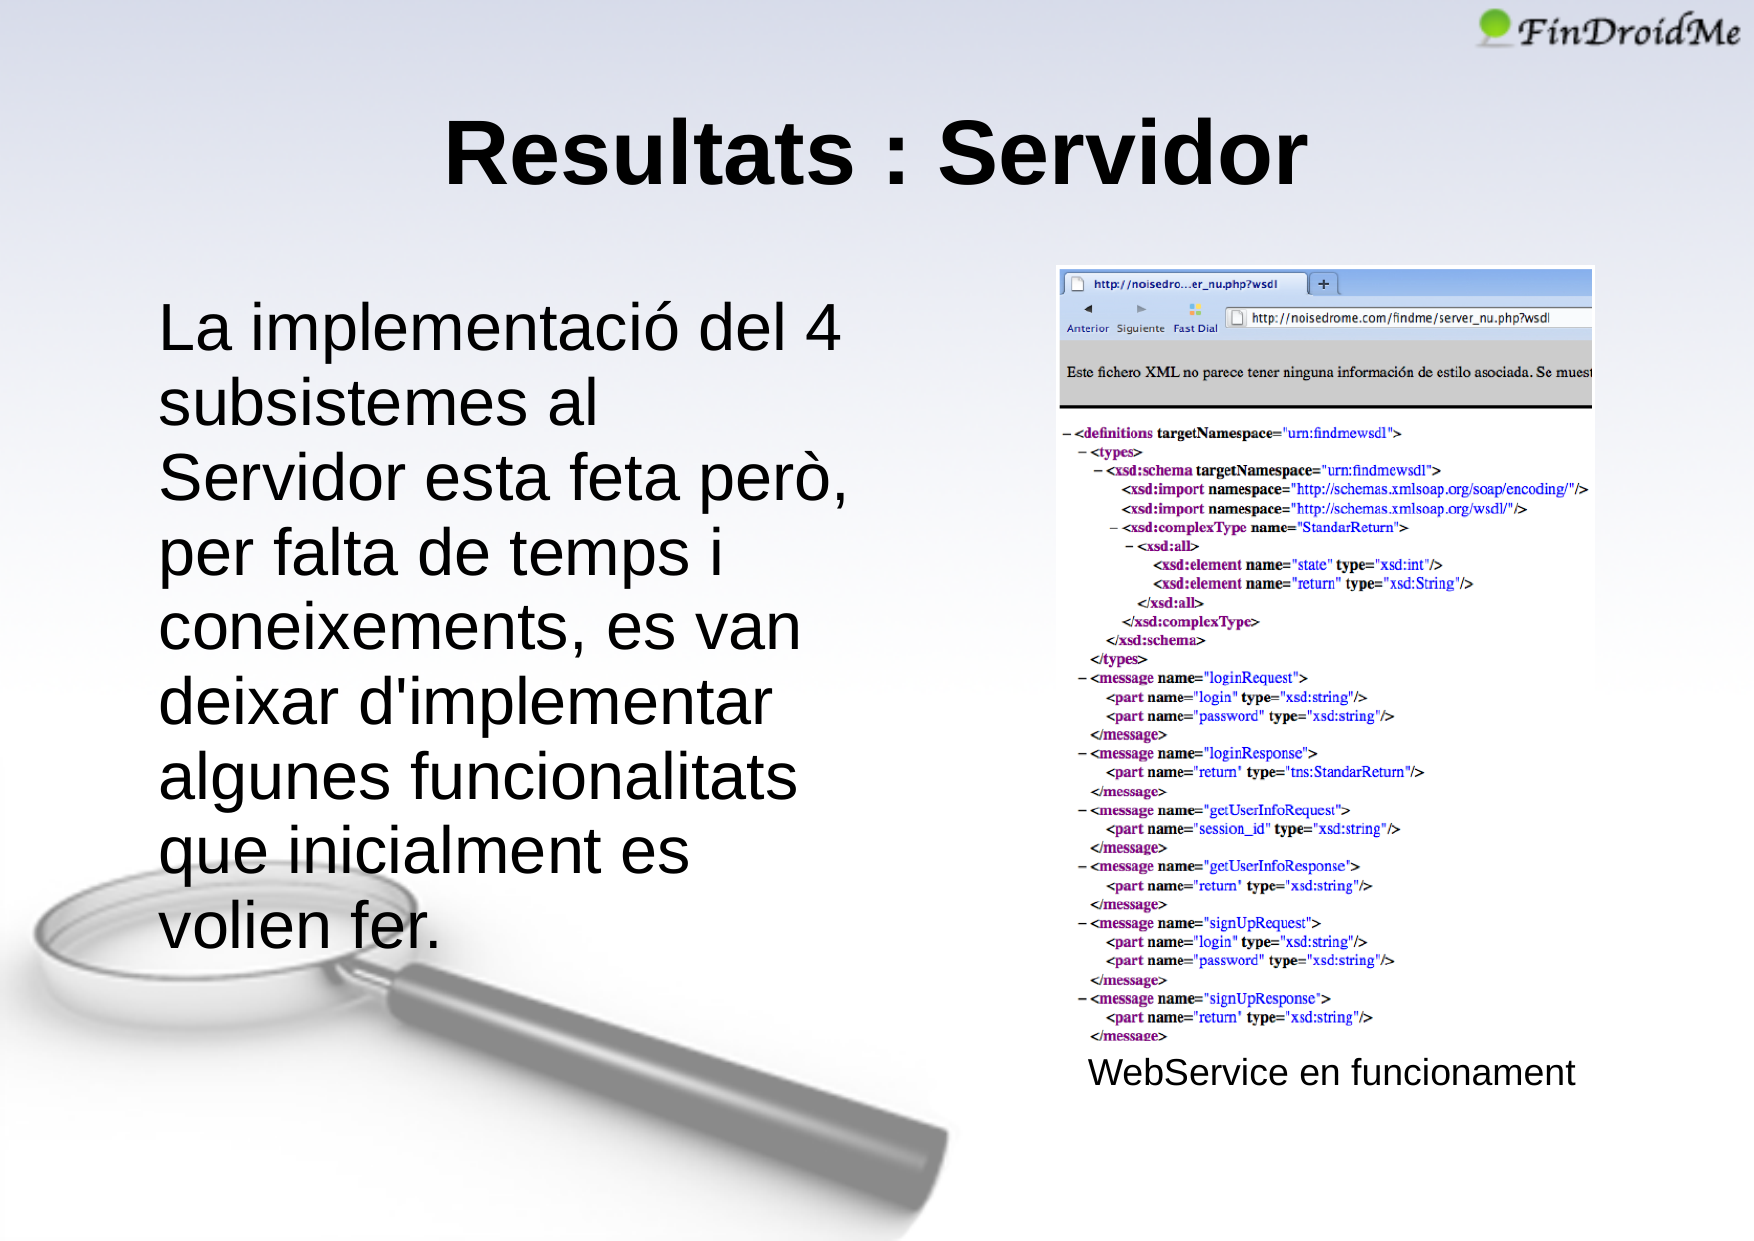

# Resultats : Servidor
La implementació del 4 subsistemes al Servidor esta feta però, per falta de temps i coneixements, es van deixar d'implementar algunes funcionalitats que inicialment es volien fer.